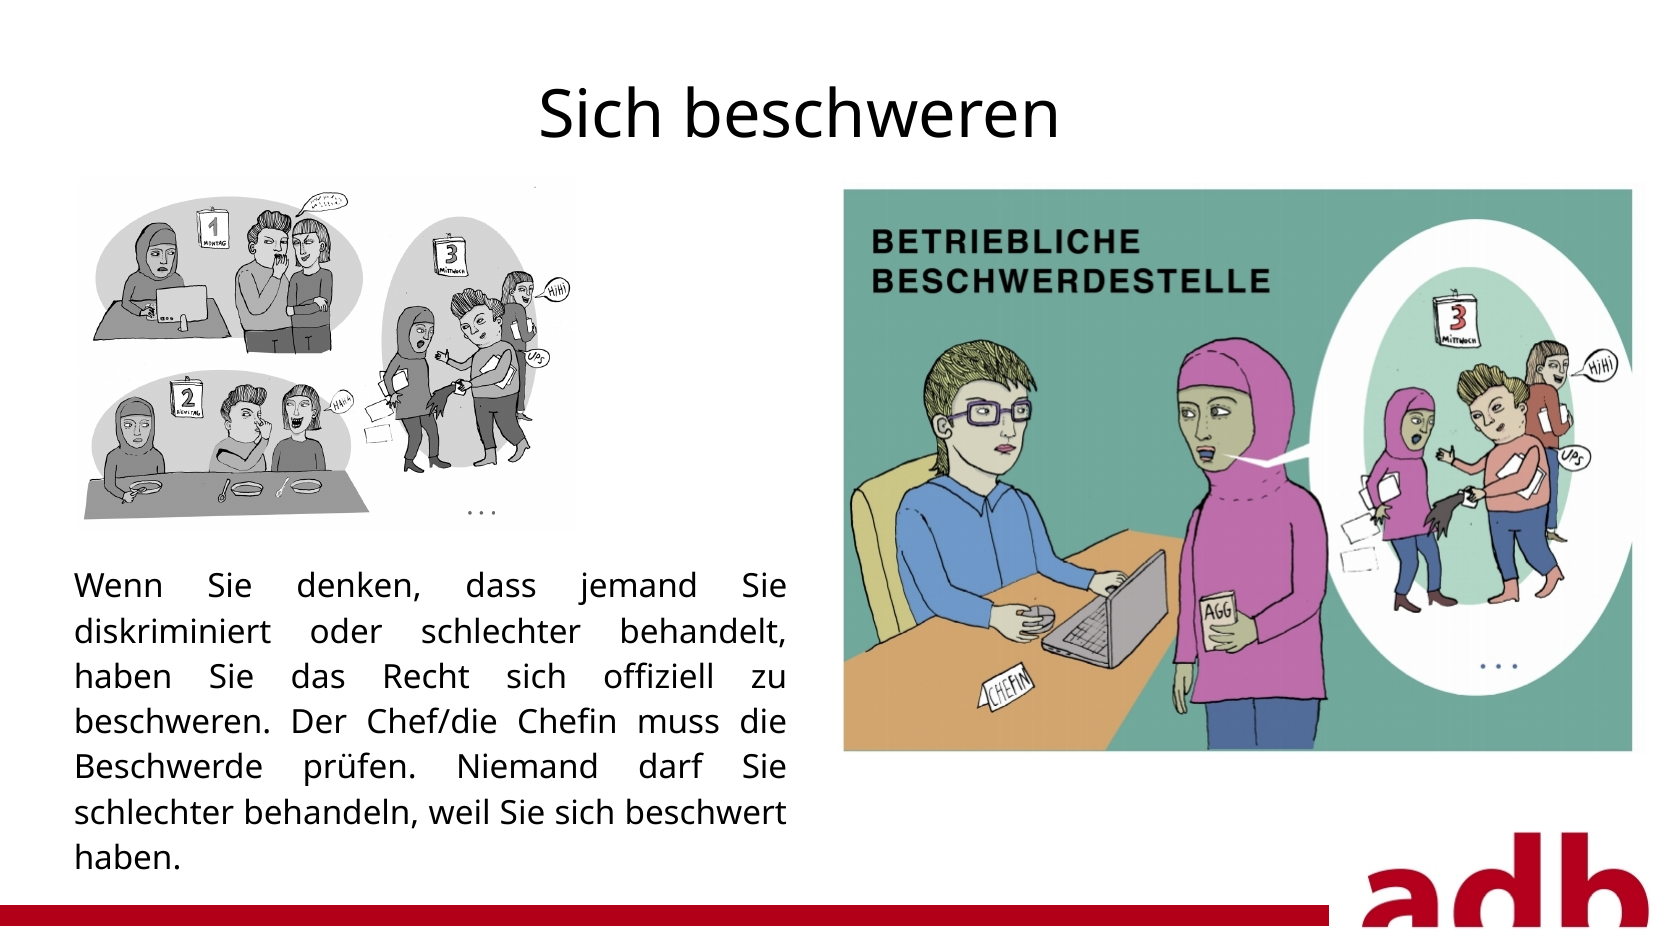

Sich beschweren
Wenn Sie denken, dass jemand Sie diskriminiert oder schlechter behandelt, haben Sie das Recht sich offiziell zu beschweren. Der Chef/die Chefin muss die Beschwerde prüfen. Niemand darf Sie schlechter behandeln, weil Sie sich beschwert haben.